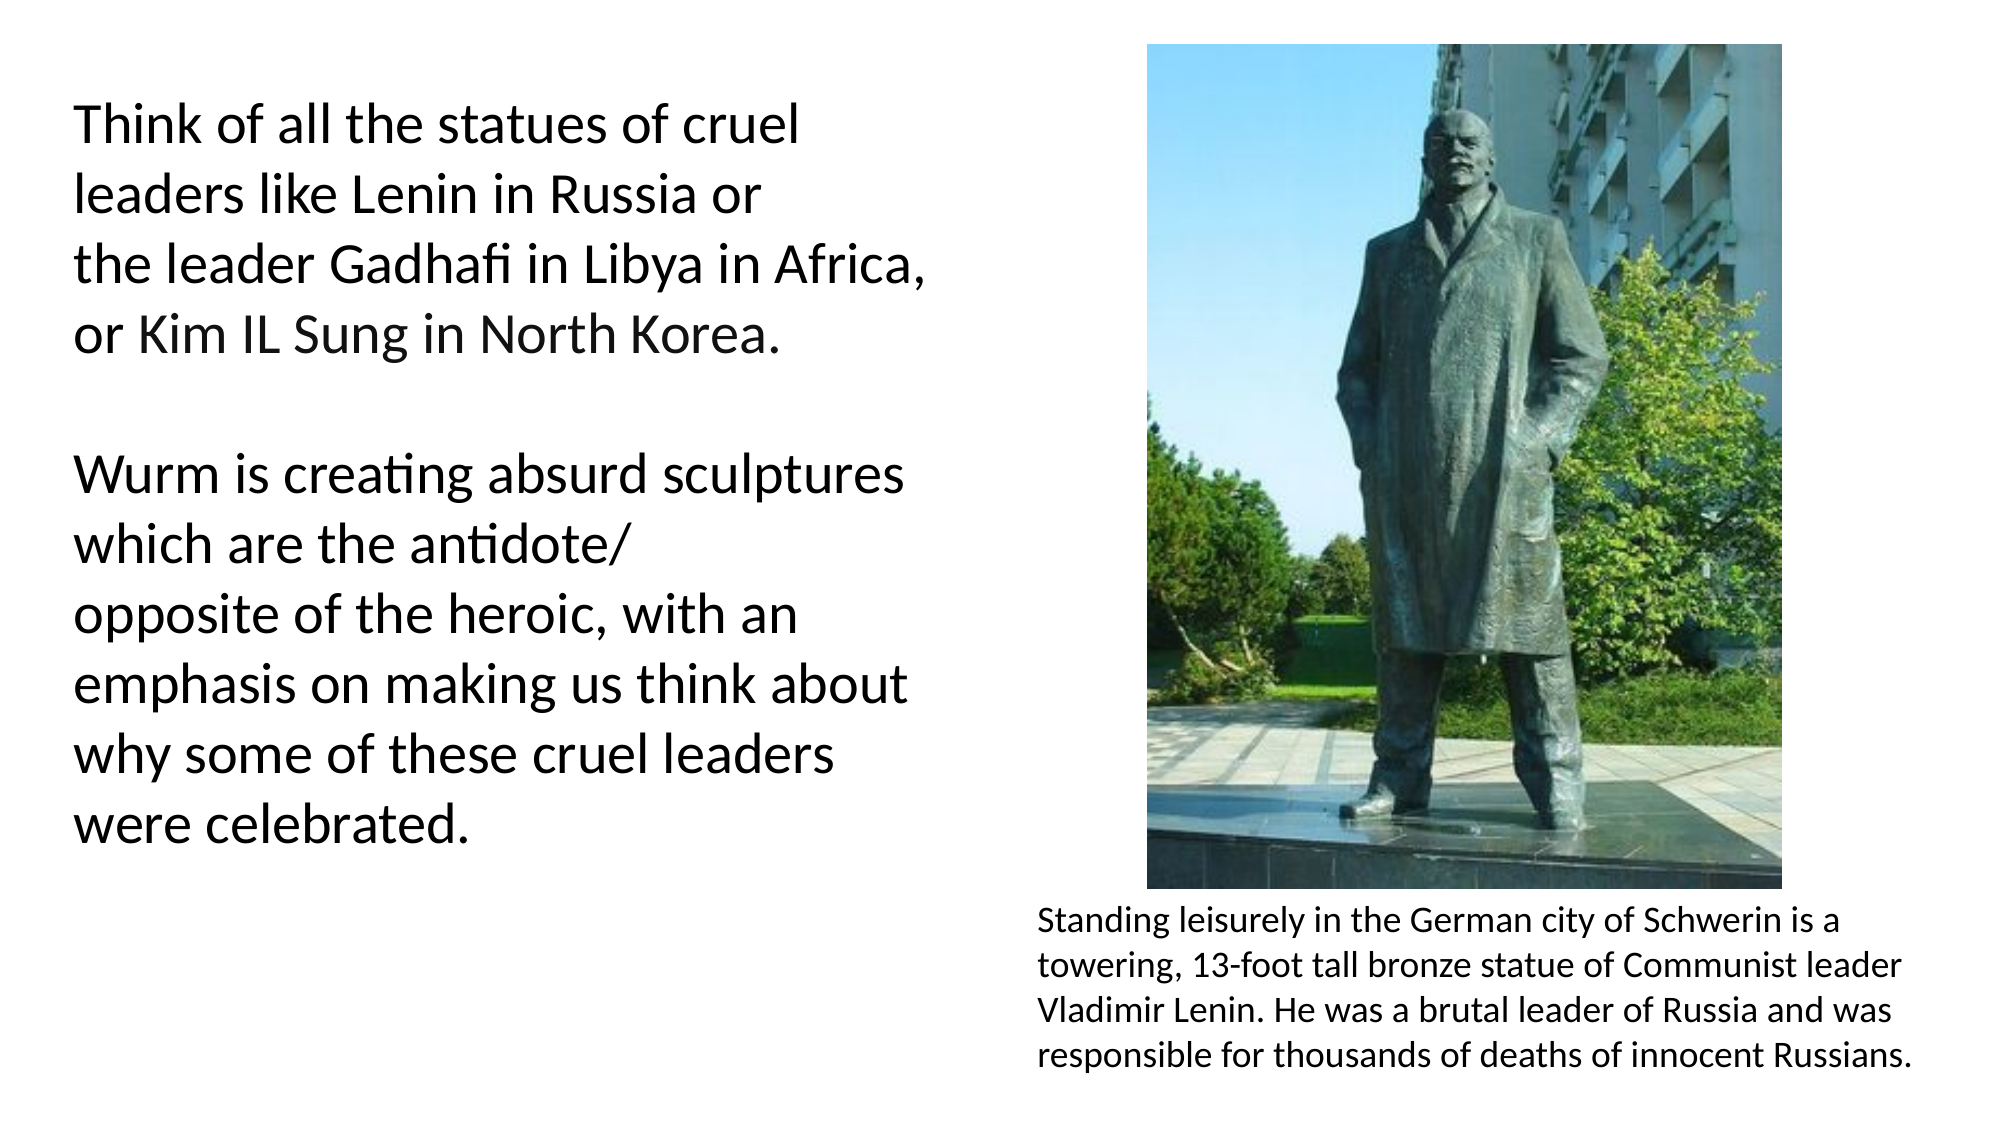

Think of all the statues of cruel leaders like Lenin in Russia or
the leader Gadhafi in Libya in Africa, or Kim IL Sung in North Korea.
Wurm is creating absurd sculptures which are the antidote/
opposite of the heroic, with an emphasis on making us think about why some of these cruel leaders were celebrated.
Standing leisurely in the German city of Schwerin is a towering, 13-foot tall bronze statue of Communist leader Vladimir Lenin. He was a brutal leader of Russia and was responsible for thousands of deaths of innocent Russians.